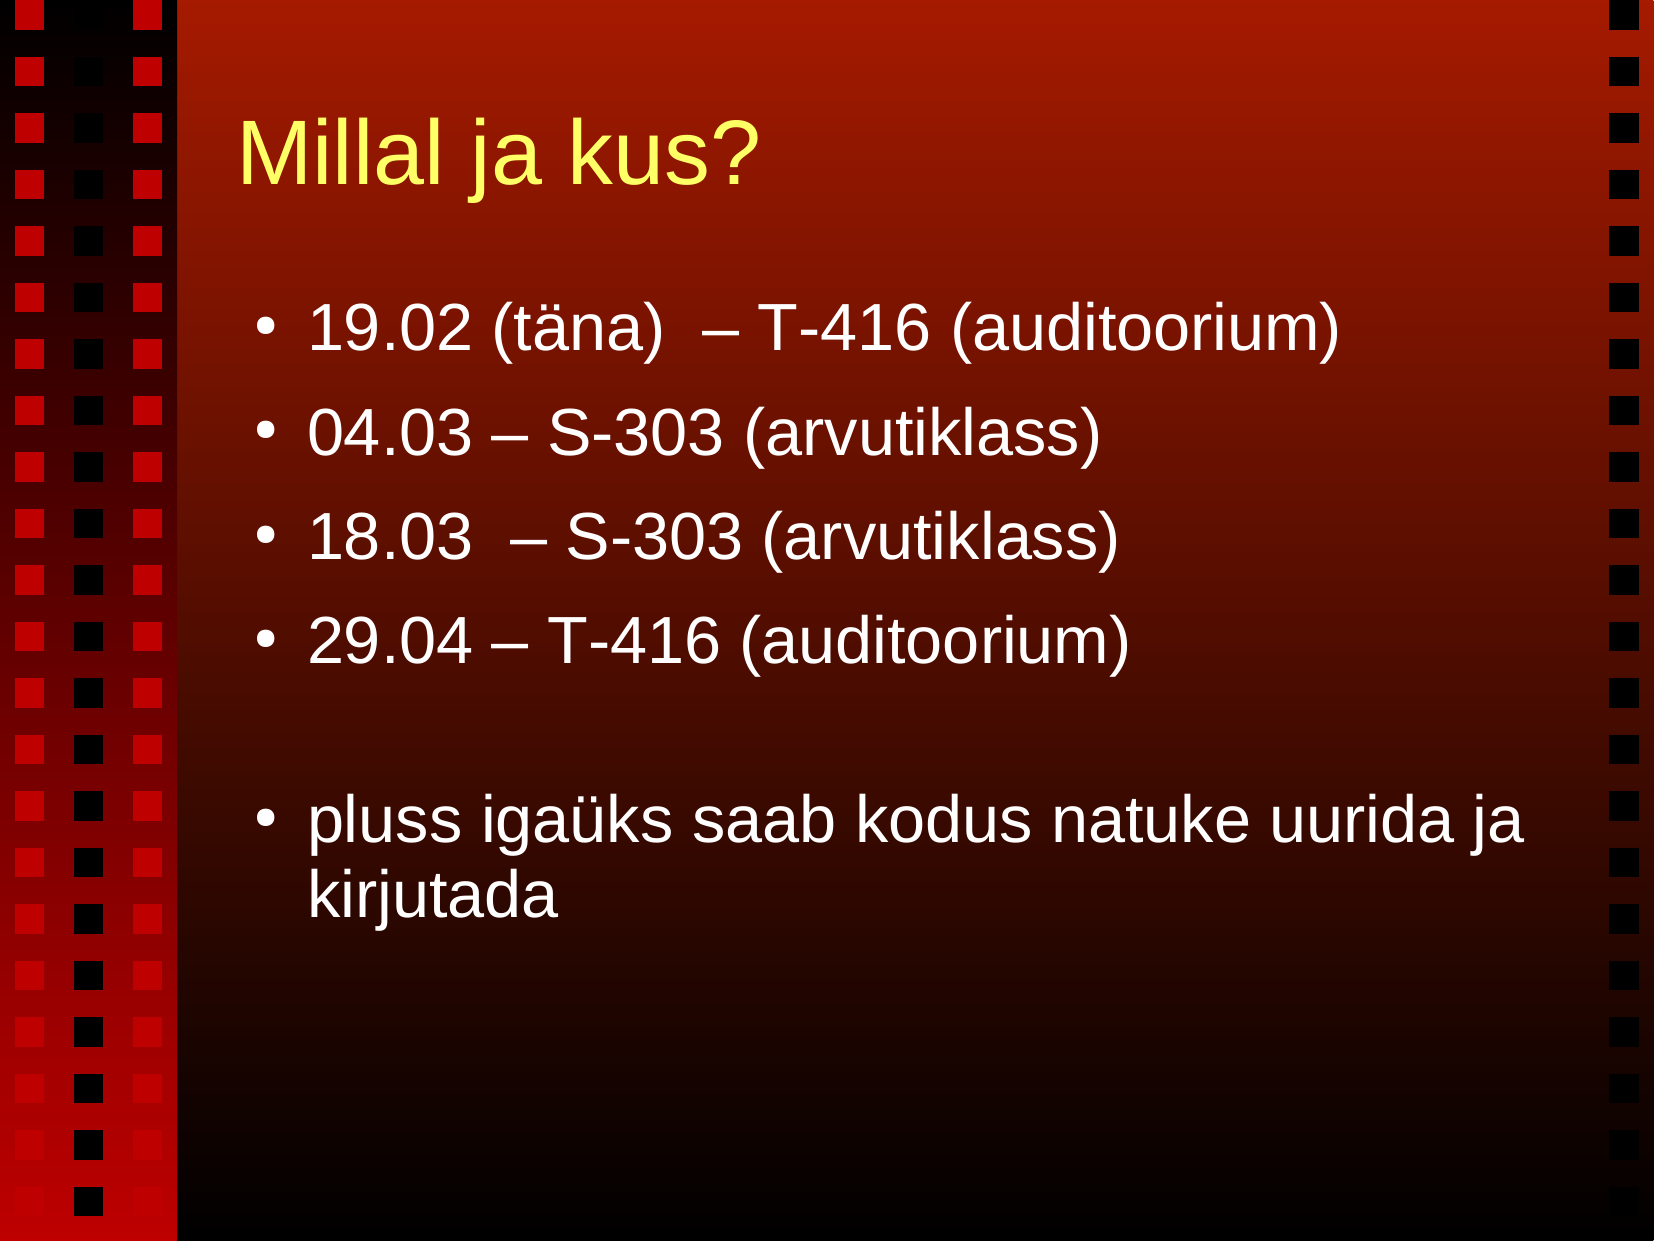

# Millal ja kus?
19.02 (täna) – T-416 (auditoorium)
04.03 – S-303 (arvutiklass)
18.03 – S-303 (arvutiklass)
29.04 – T-416 (auditoorium)
pluss igaüks saab kodus natuke uurida ja kirjutada